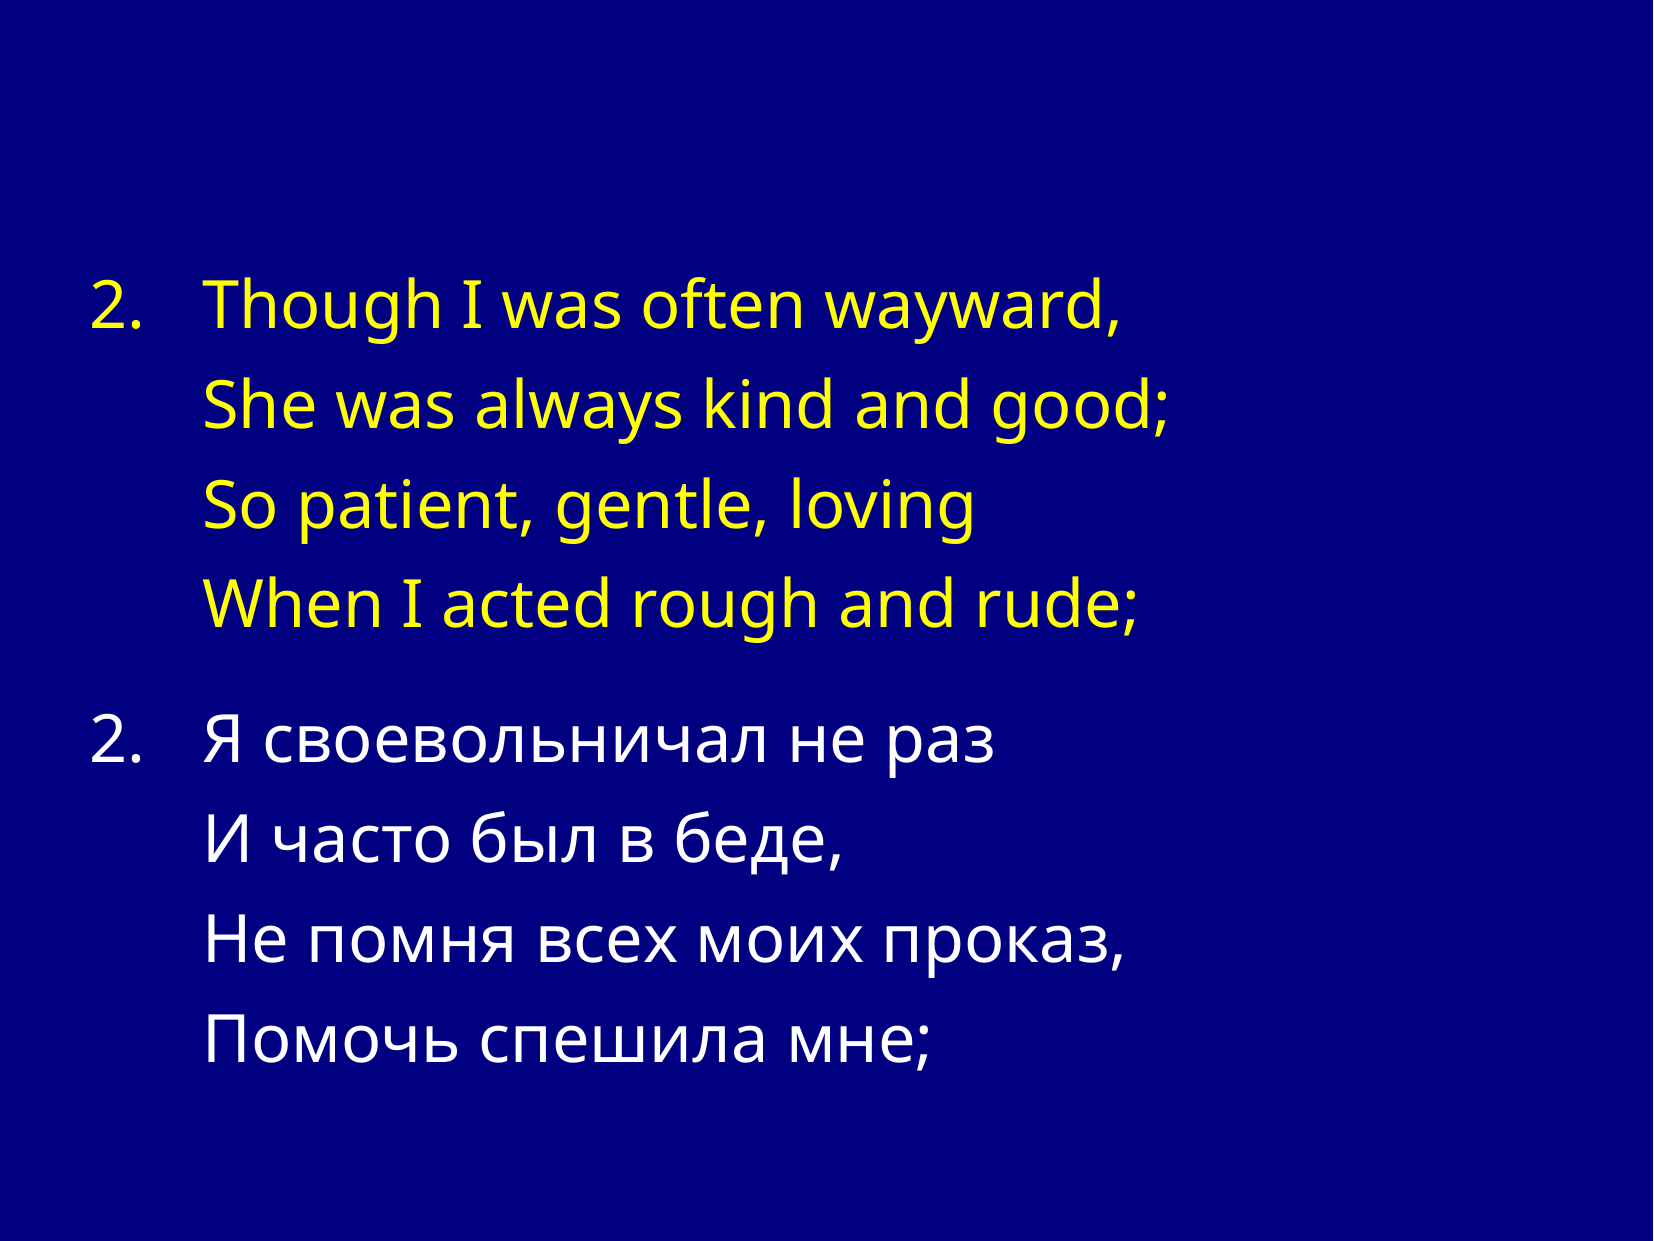

2.	Though I was often wayward,
	She was always kind and good;
	So patient, gentle, loving
	When I acted rough and rude;
2.	Я своевольничал не раз
	И часто был в беде,
	Не помня всех моих проказ,
	Помочь спешила мне;